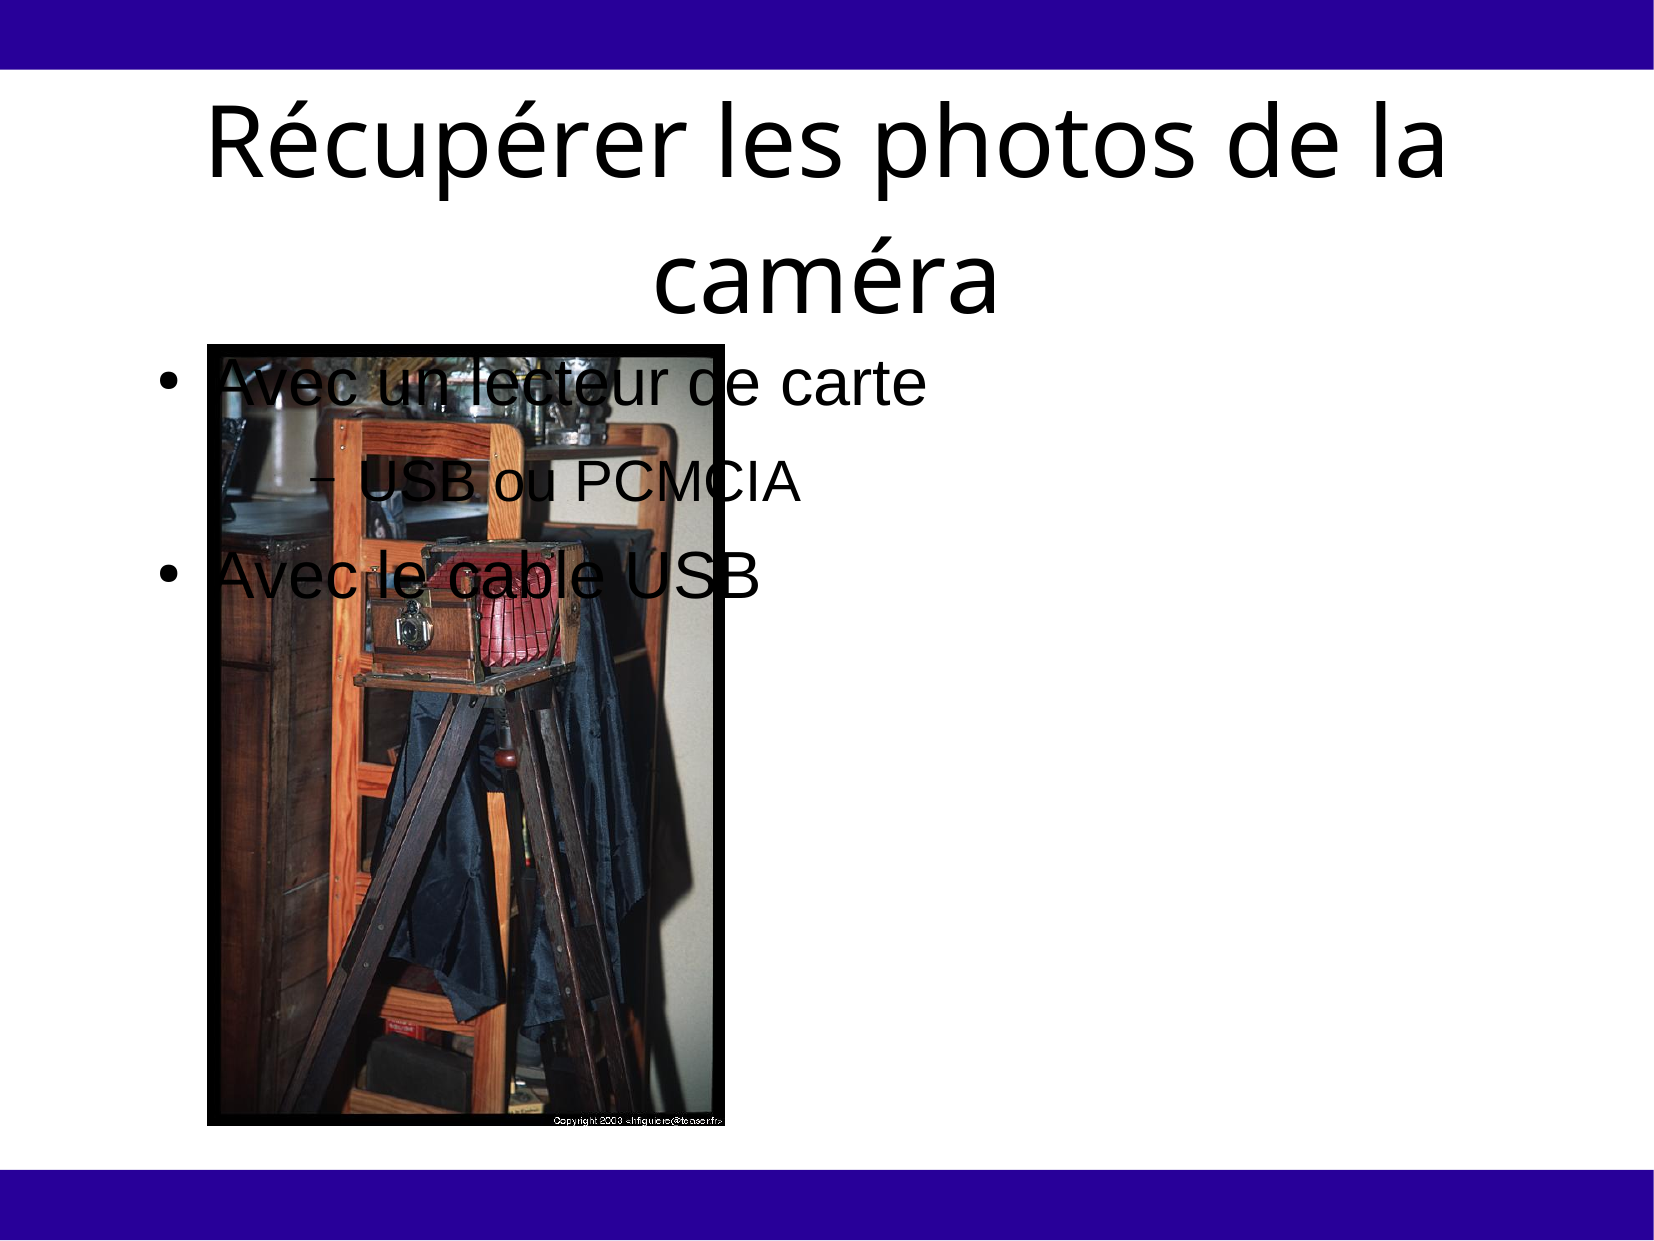

# Récupérer les photos de la caméra
Avec un lecteur de carte
USB ou PCMCIA
Avec le cable USB